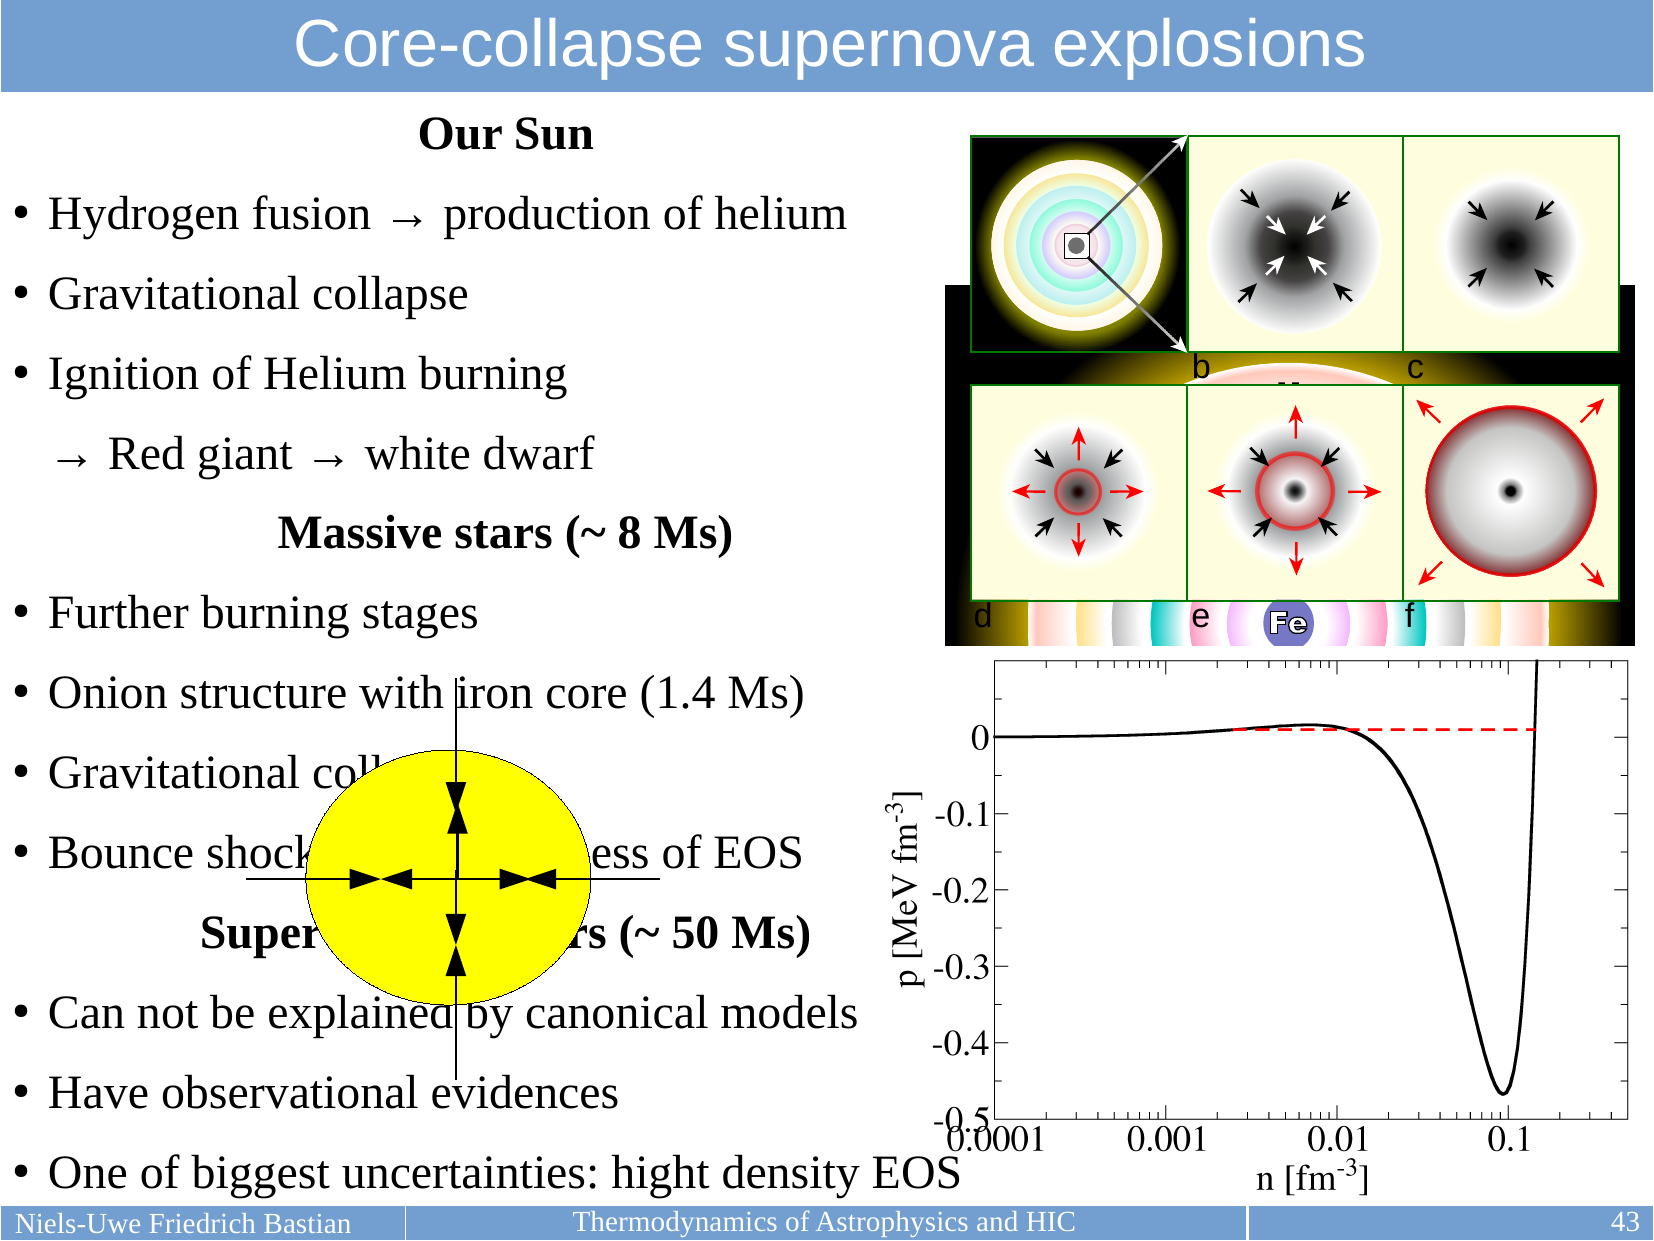

# Core-collapse supernova explosions
Our Sun
Hydrogen fusion → production of helium
Gravitational collapse
Ignition of Helium burning
→ Red giant → white dwarf
Massive stars (~ 8 Ms)
Further burning stages
Onion structure with iron core (1.4 Ms)
Gravitational collapse
Bounce shock through stiffness of EOS
Super-massive stars (~ 50 Ms)
Can not be explained by canonical models
Have observational evidences
One of biggest uncertainties: hight density EOS
Thermodynamics of Astrophysics and HIC
43